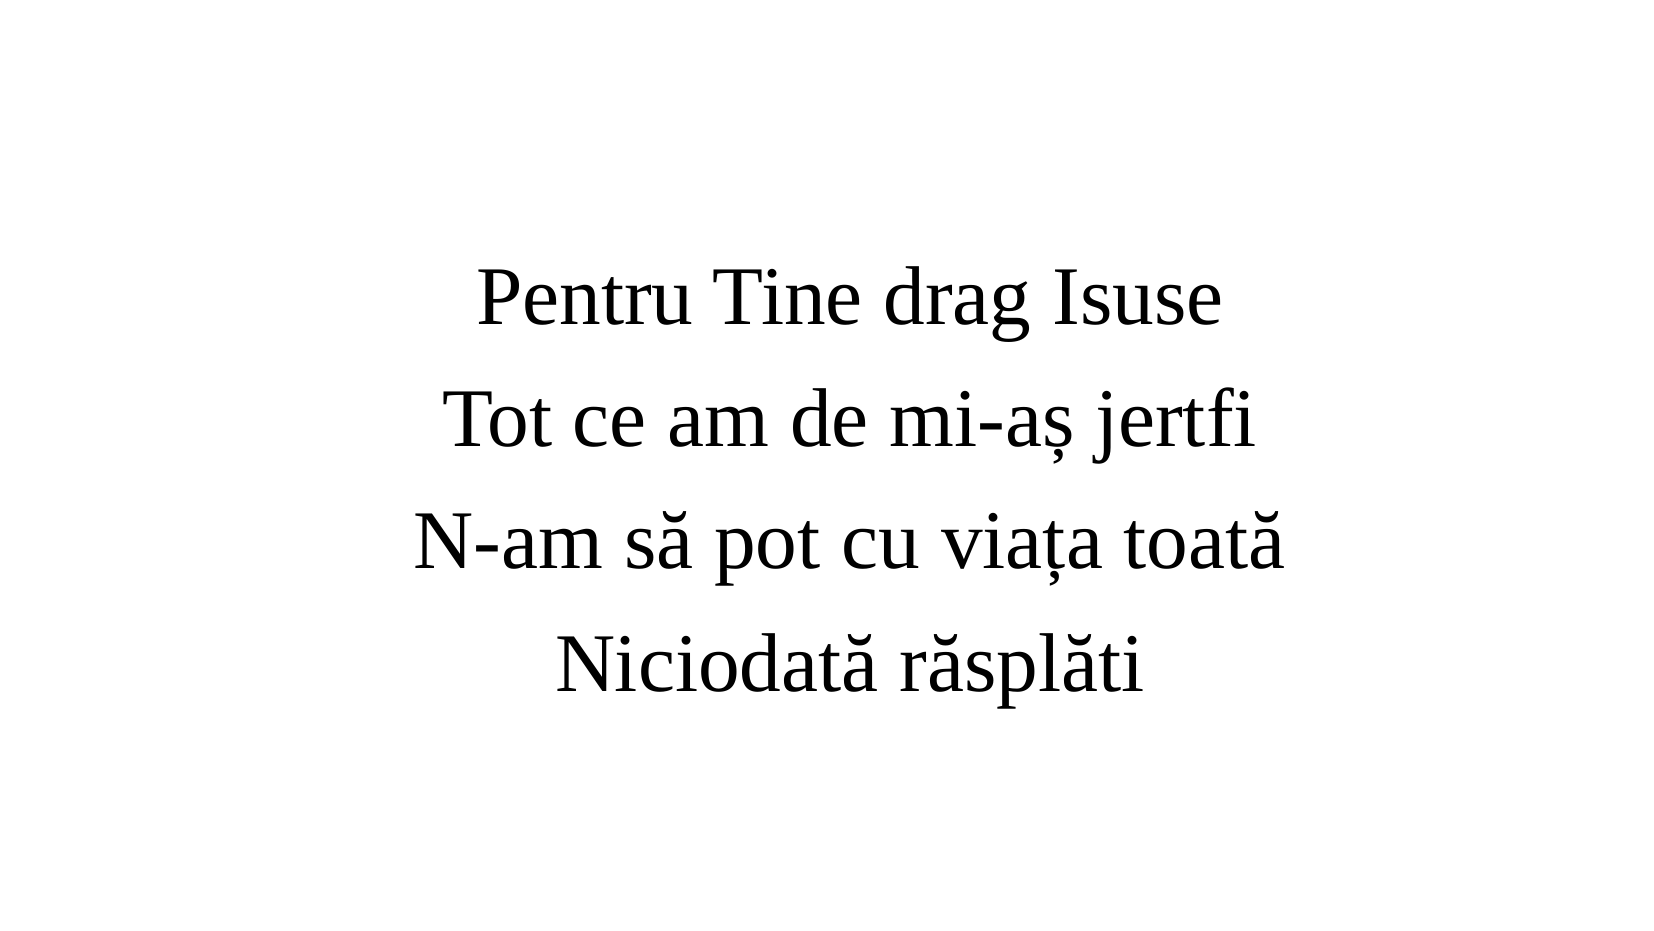

# Pentru Tine drag Isuse
Tot ce am de mi-aș jertfi
N-am să pot cu viața toată
Niciodată răsplăti